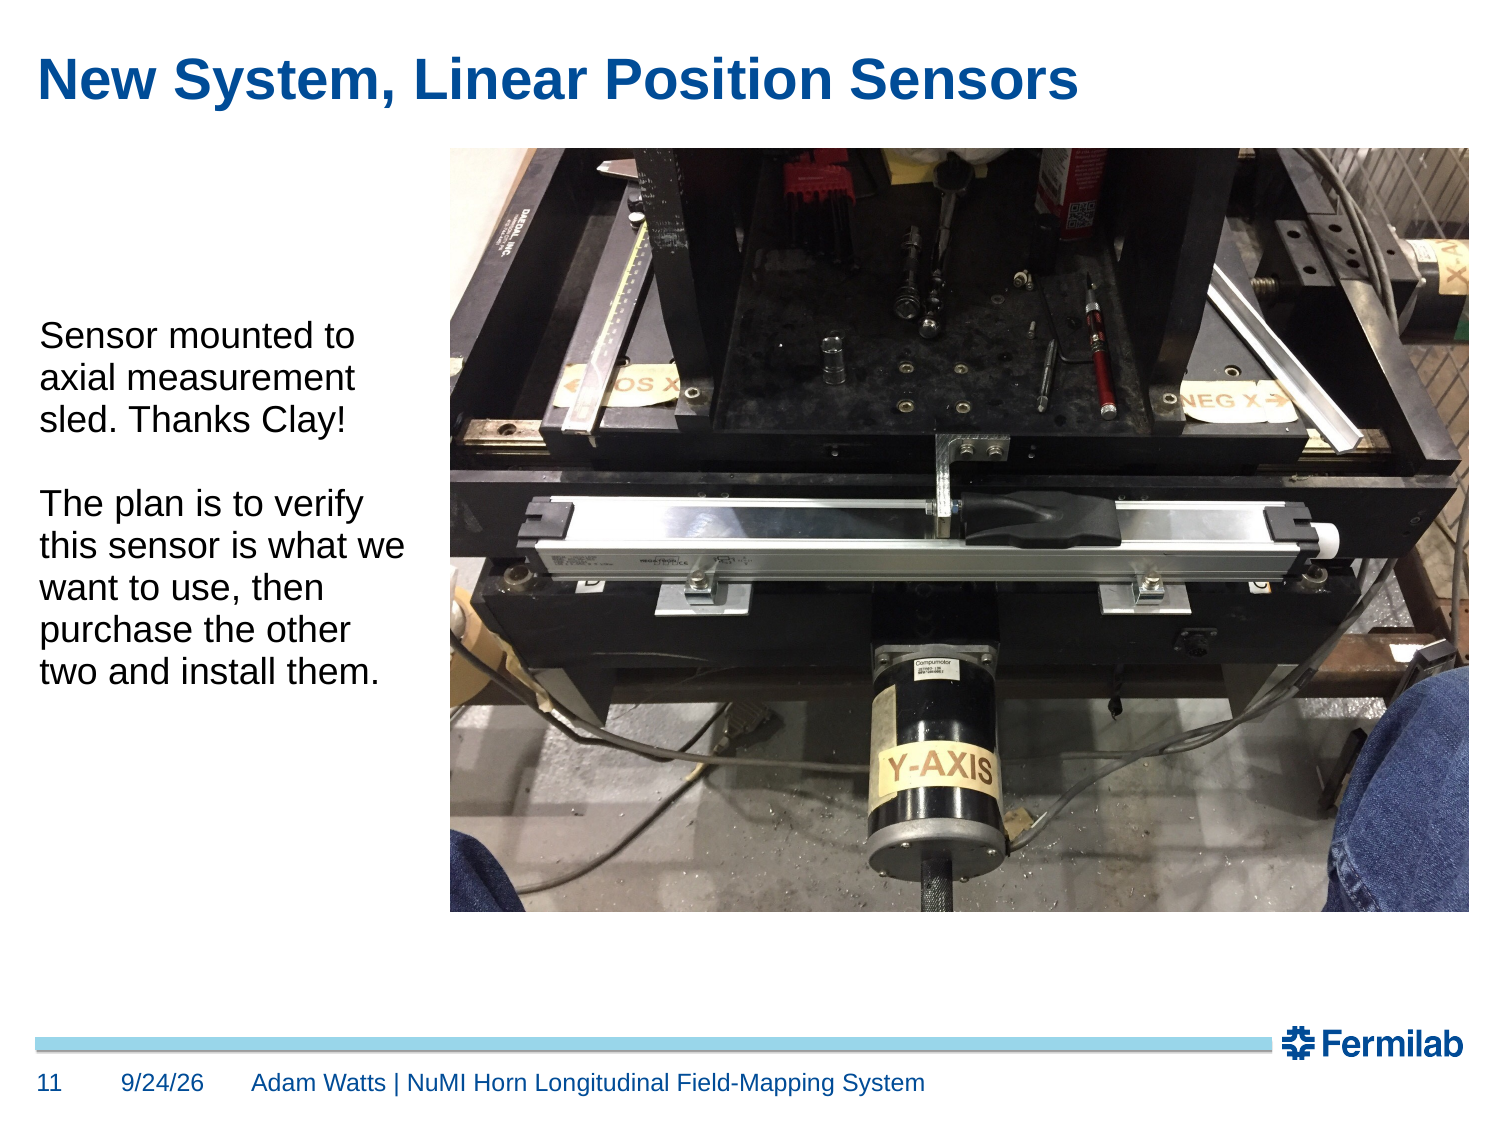

# New System, Linear Position Sensors
Sensor mounted to axial measurement sled. Thanks Clay!
The plan is to verify this sensor is what we want to use, then purchase the other two and install them.
Adam Watts | NuMI Horn Longitudinal Field-Mapping System